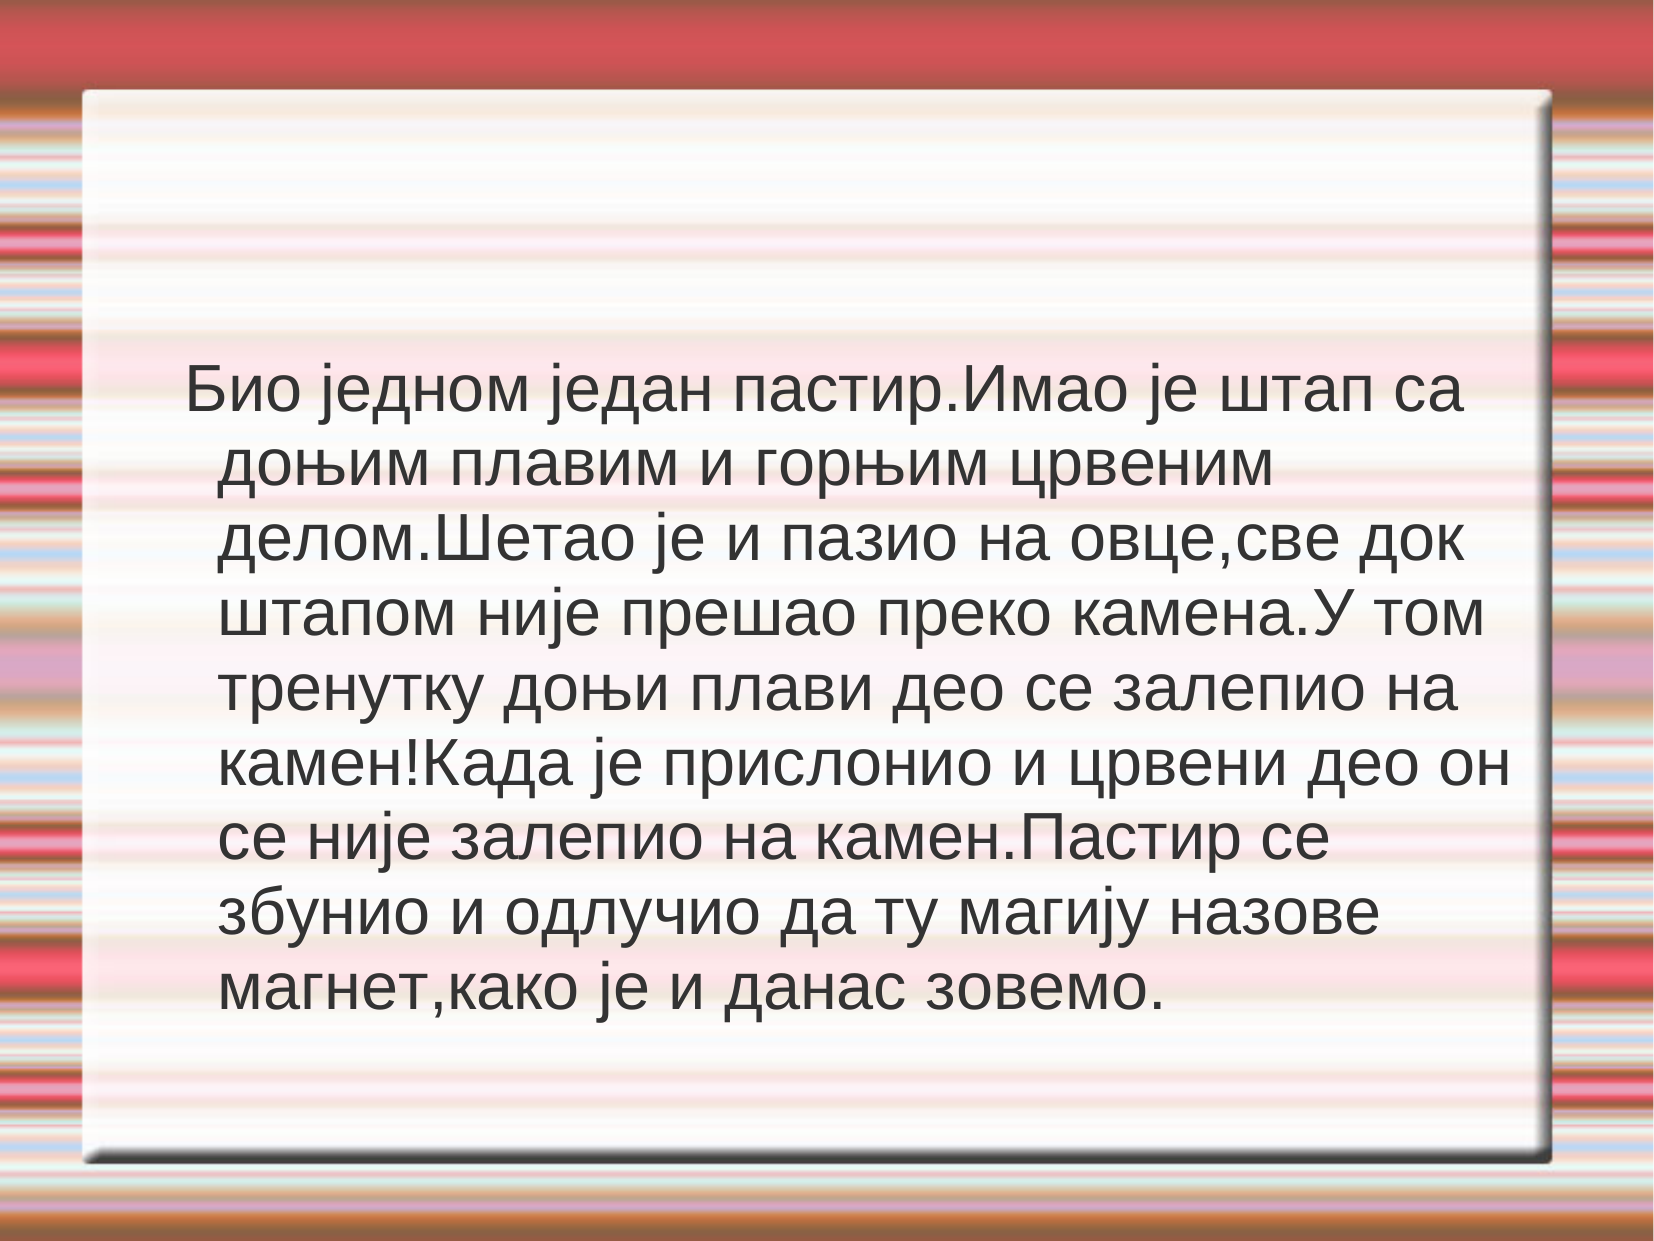

#
Био једном један пастир.Имао је штап са доњим плавим и горњим црвеним делом.Шетао је и пазио на овце,све док штапом није прешао преко камена.У том тренутку доњи плави део се залепио на камен!Када је прислонио и црвени део он се није залепио на камен.Пастир се збунио и одлучио да ту магију назове магнет,како је и данас зовемо.